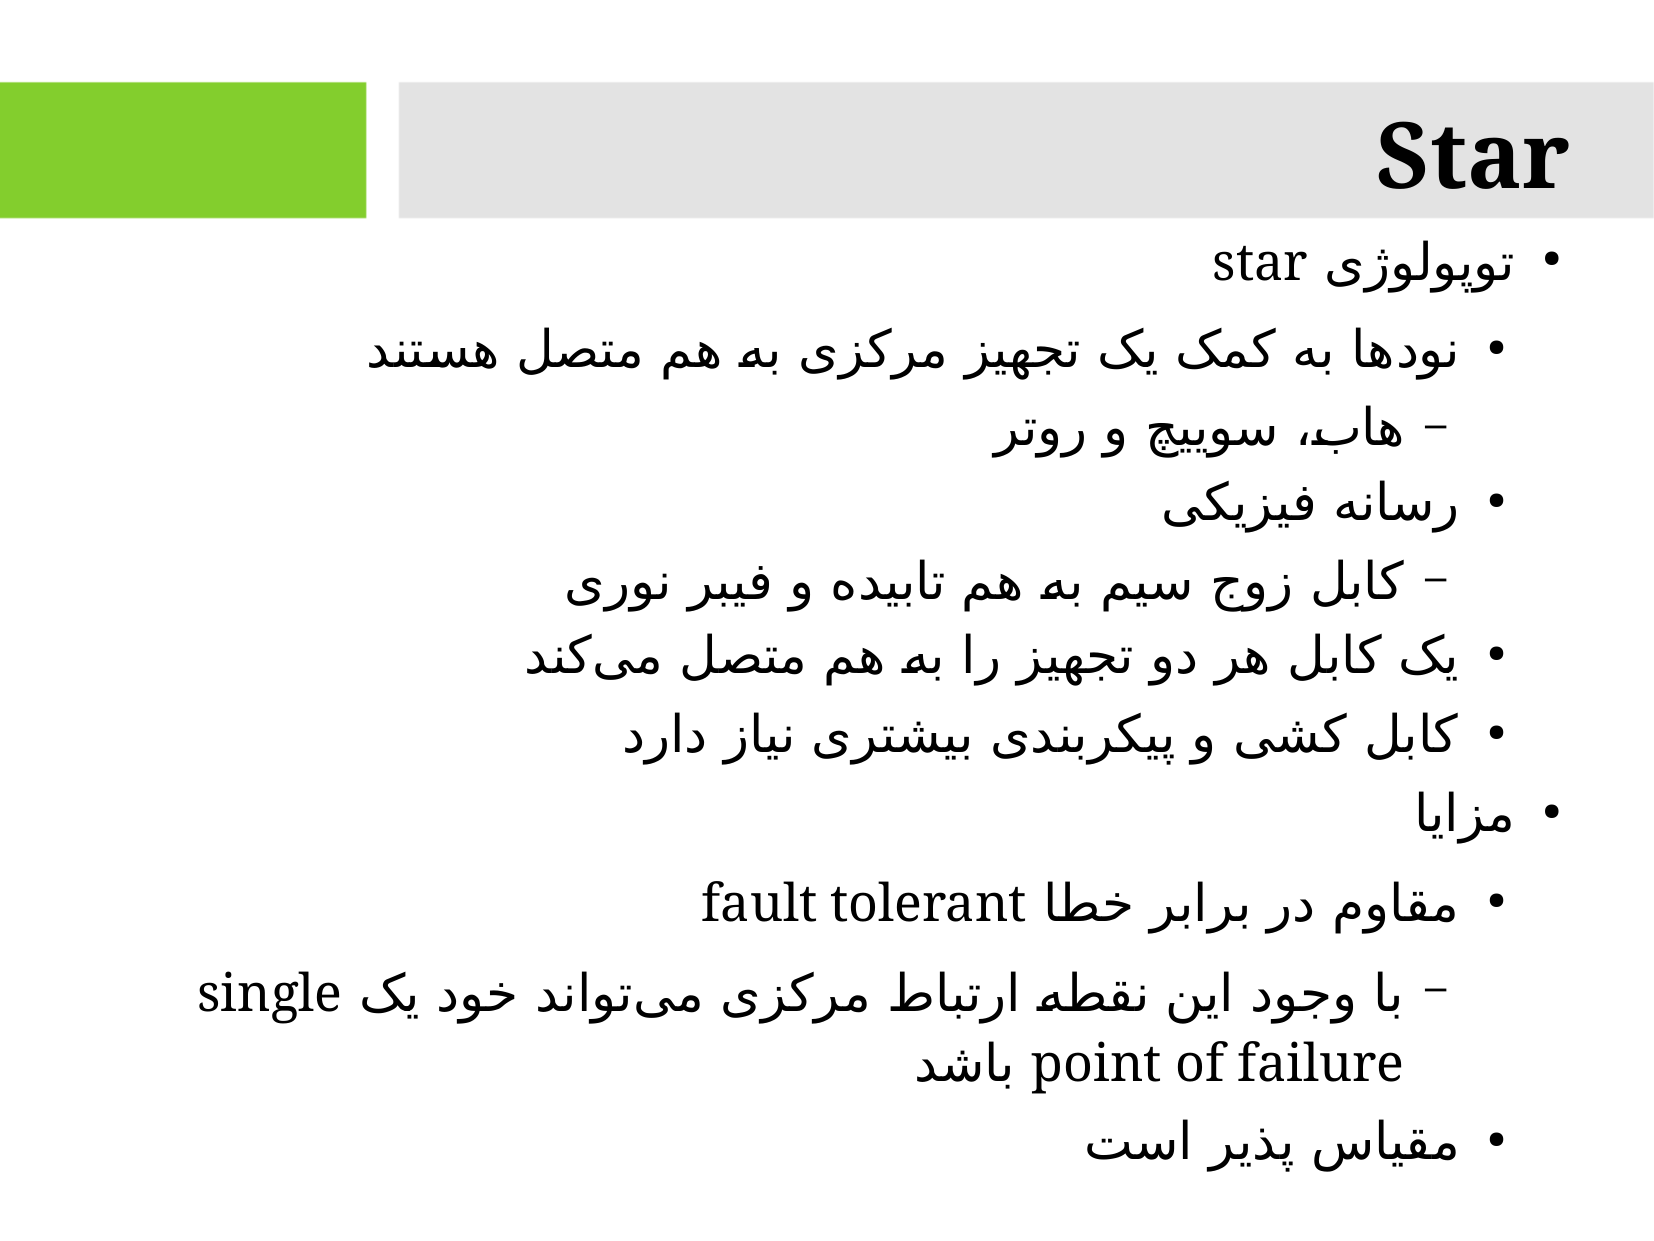

# Star
توپولوژی star
نود‌ها به کمک یک تجهیز مرکزی به هم متصل هستند
هاب، سوییچ و روتر
رسانه فیزیکی
کابل زوج سیم به هم تابیده و فیبر نوری
یک کابل هر دو تجهیز را به هم متصل می‌کند
کابل کشی و پیکربندی بیشتری نیاز دارد
مزایا
مقاوم در برابر خطا fault tolerant
با وجود این نقطه ارتباط مرکزی می‌تواند خود یک single point of failure باشد
مقیاس پذیر است